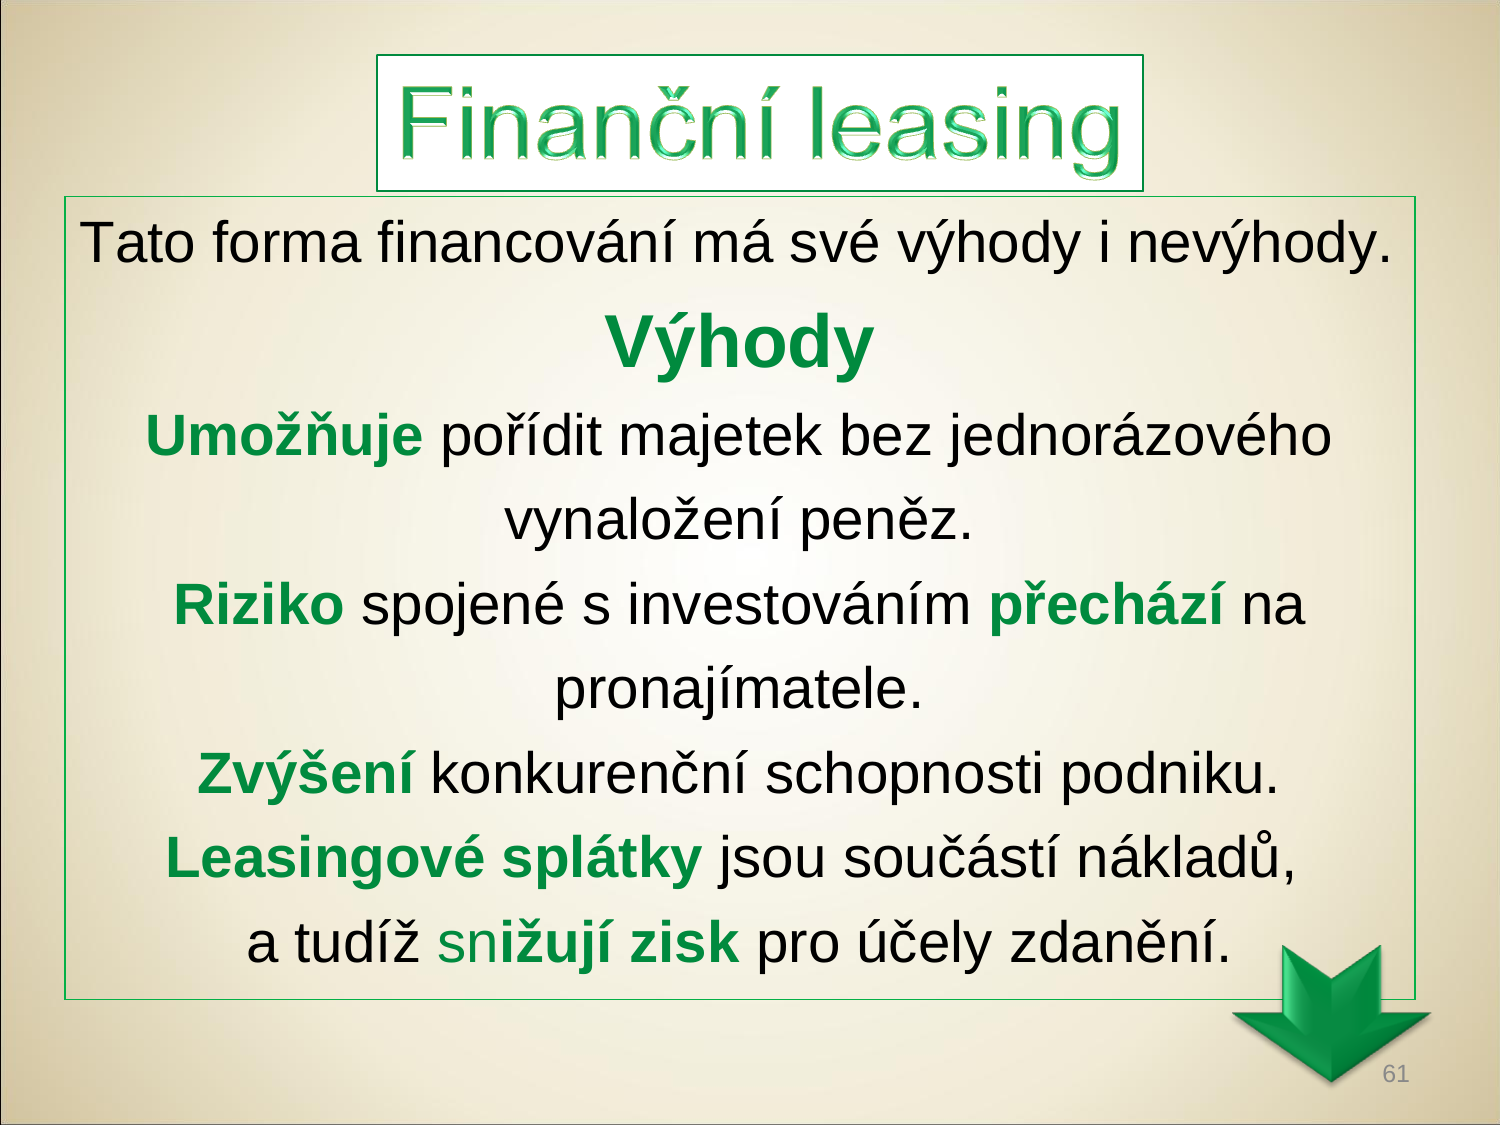

# Tato forma financování má své výhody i nevýhody.
 Výhody
Umožňuje pořídit majetek bez jednorázového
vynaložení peněz.
Riziko spojené s investováním přechází na
pronajímatele.
Zvýšení konkurenční schopnosti podniku.
Leasingové splátky jsou součástí nákladů,
a tudíž snižují zisk pro účely zdanění.